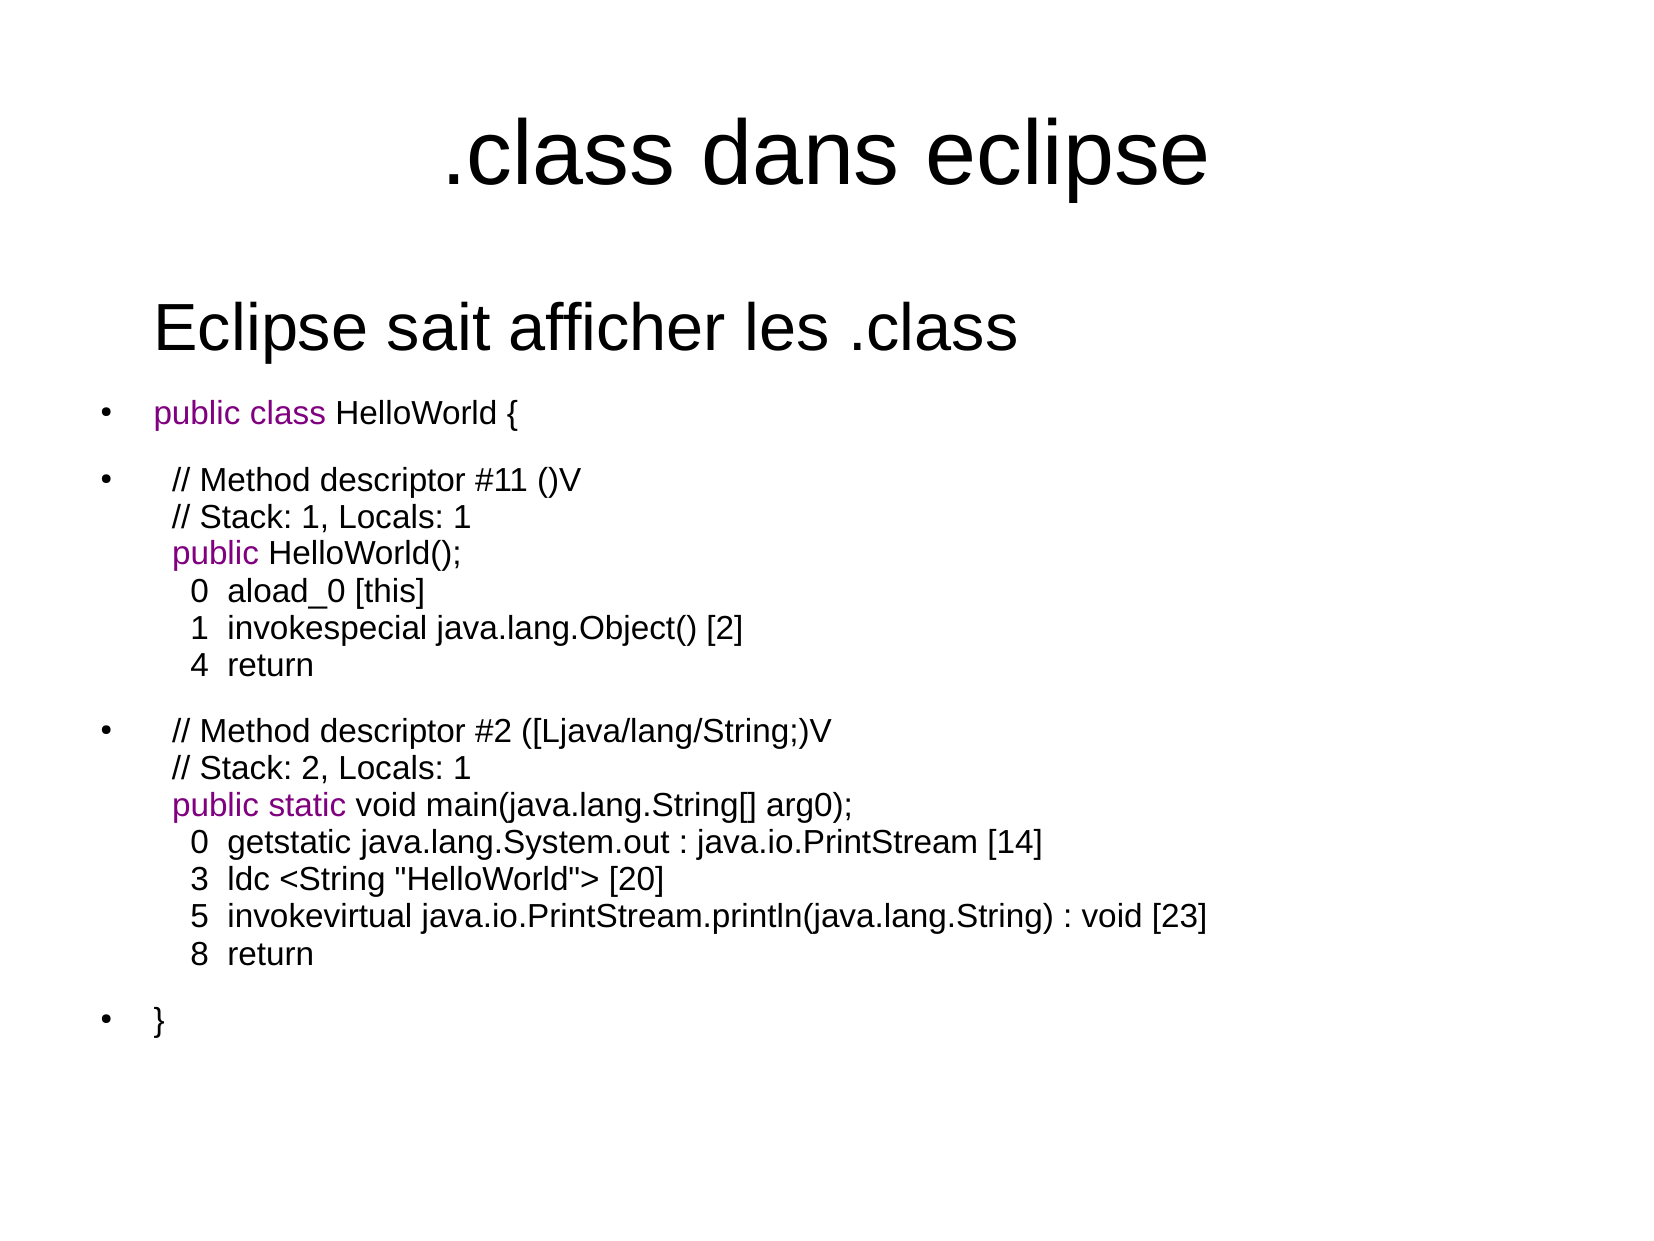

# .class dans eclipse
Eclipse sait afficher les .class
public class HelloWorld {
 // Method descriptor #11 ()V
 // Stack: 1, Locals: 1
 public HelloWorld();
 0 aload_0 [this]
 1 invokespecial java.lang.Object() [2]
 4 return
 // Method descriptor #2 ([Ljava/lang/String;)V
 // Stack: 2, Locals: 1
 public static void main(java.lang.String[] arg0);
 0 getstatic java.lang.System.out : java.io.PrintStream [14]
 3 ldc <String "HelloWorld"> [20]
 5 invokevirtual java.io.PrintStream.println(java.lang.String) : void [23]
 8 return
}